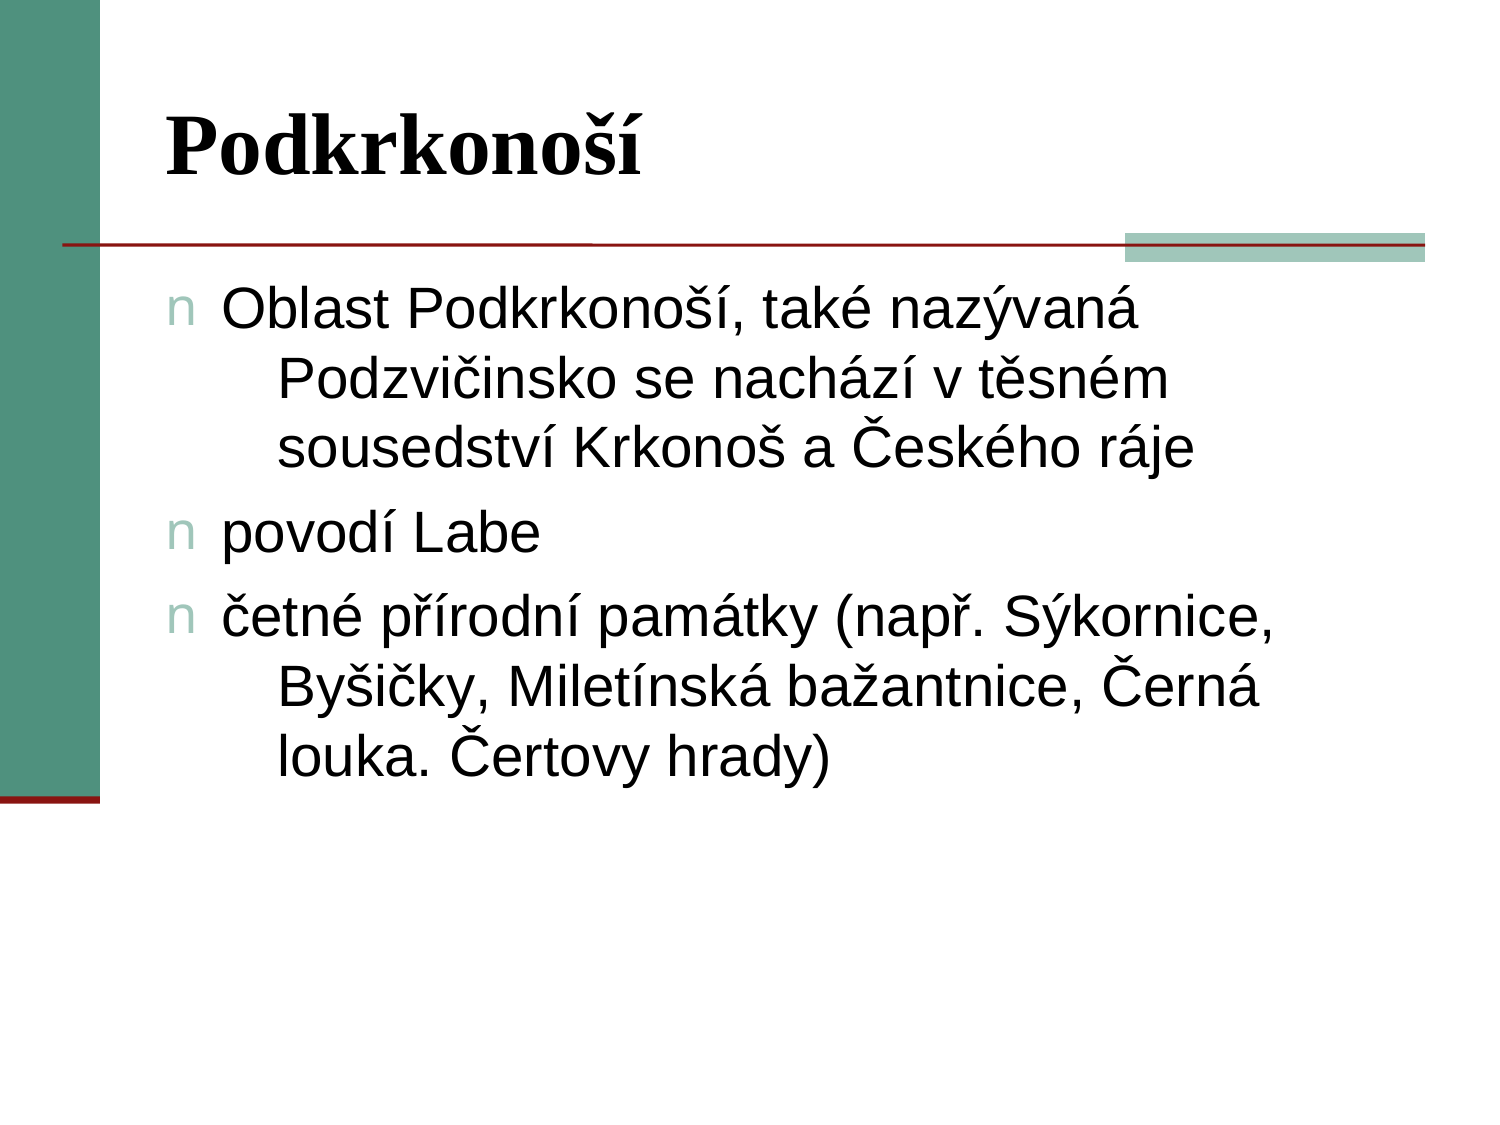

# Podkrkonoší
Oblast Podkrkonoší, také nazývaná Podzvičinsko se nachází v těsném sousedství Krkonoš a Českého ráje
povodí Labe
četné přírodní památky (např. Sýkornice, Byšičky, Miletínská bažantnice, Černá louka. Čertovy hrady)